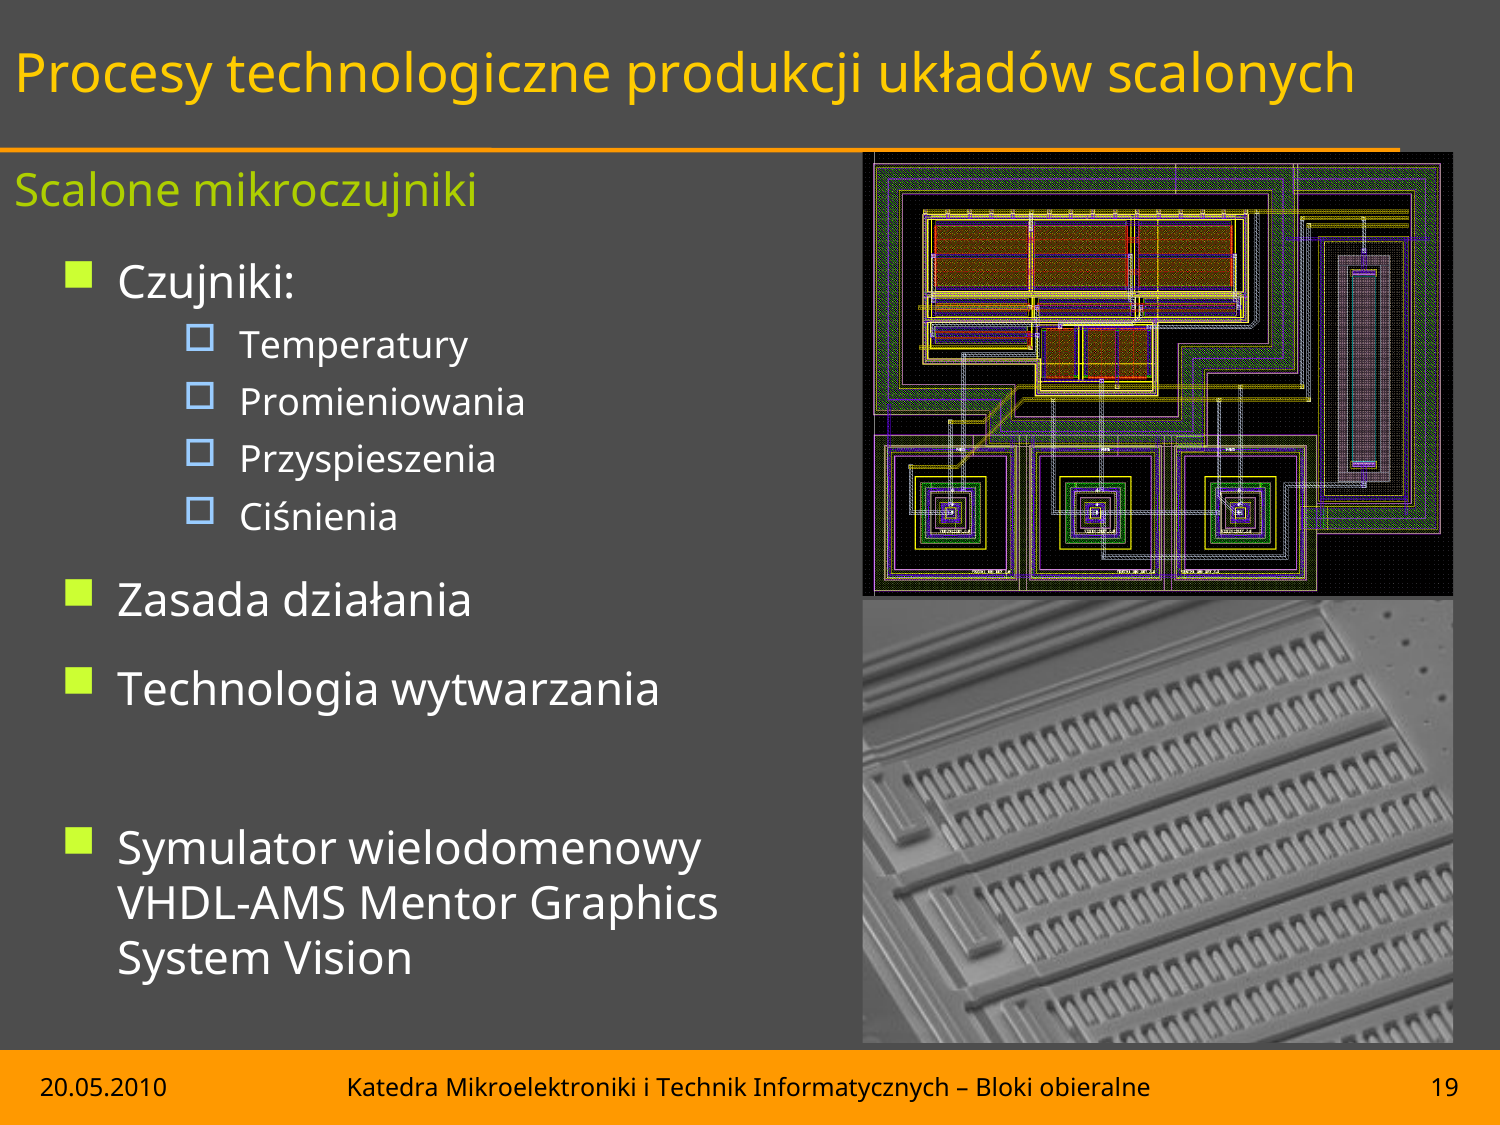

Procesy technologiczne produkcji układów scalonych
Scalone mikroczujniki
Czujniki:
Temperatury
Promieniowania
Przyspieszenia
Ciśnienia
Zasada działania
Technologia wytwarzania
Symulator wielodomenowy
VHDL-AMS Mentor Graphics
System Vision
20.05.2010
Katedra Mikroelektroniki i Technik Informatycznych – Bloki obieralne
19